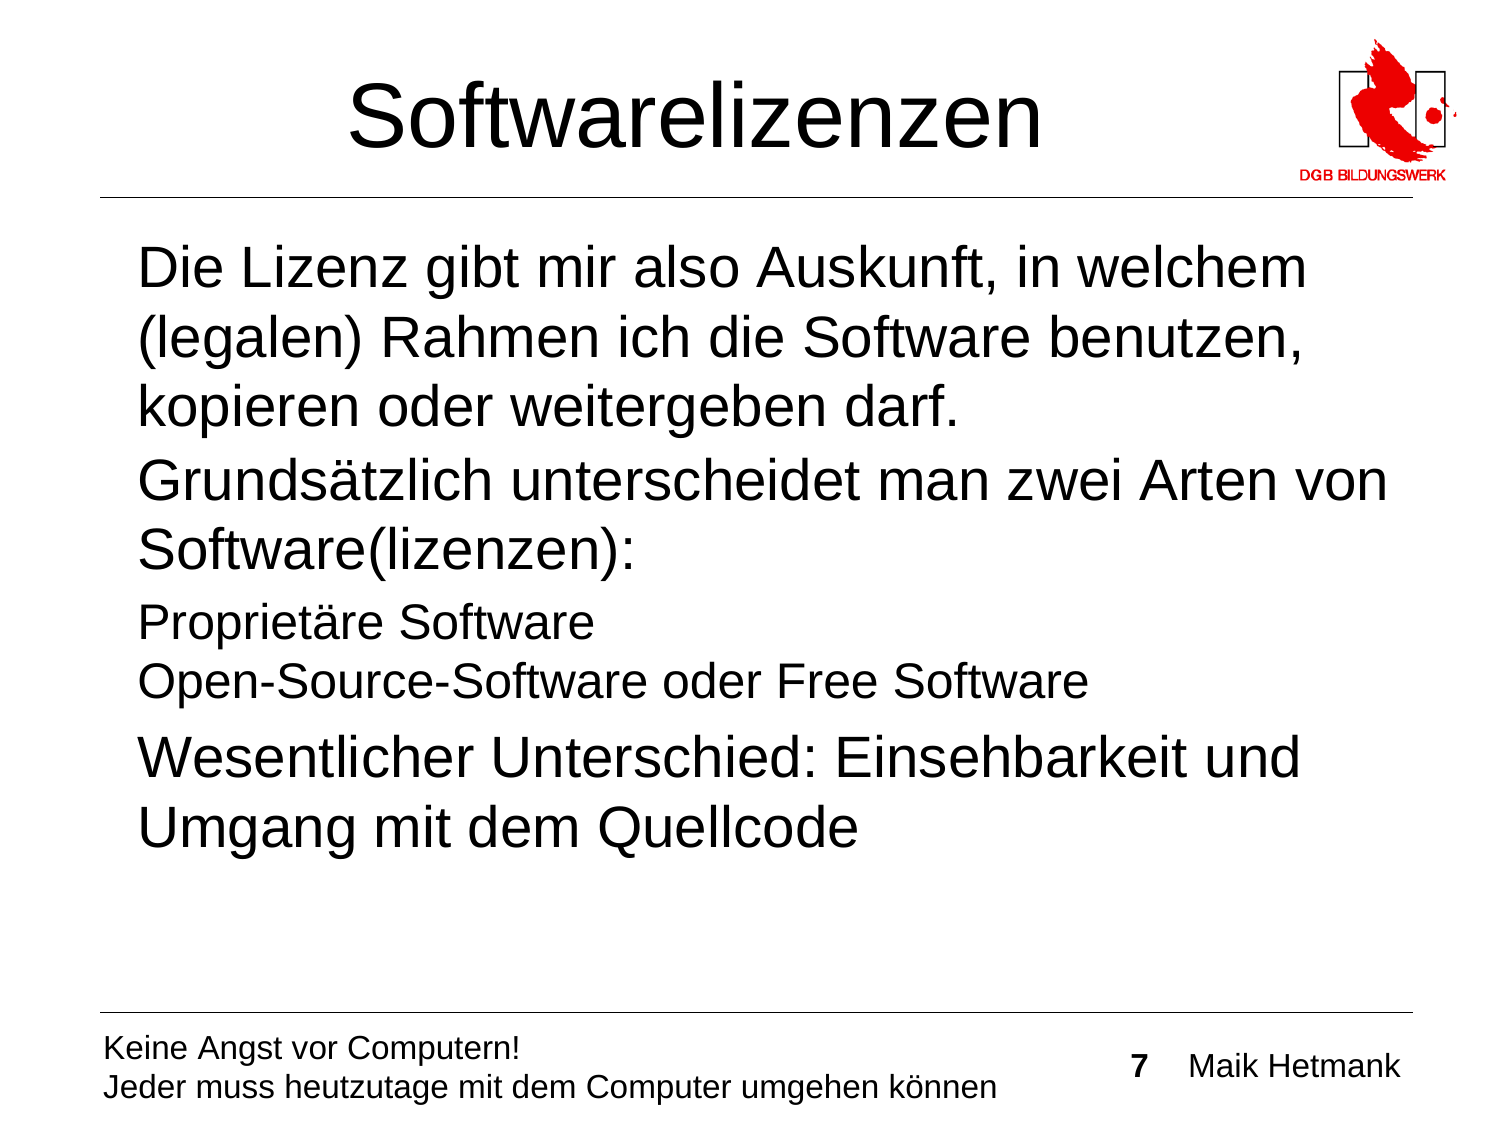

# Softwarelizenzen
Die Lizenz gibt mir also Auskunft, in welchem (legalen) Rahmen ich die Software benutzen, kopieren oder weitergeben darf.
Grundsätzlich unterscheidet man zwei Arten von Software(lizenzen):
Proprietäre Software
Open-Source-Software oder Free Software
Wesentlicher Unterschied: Einsehbarkeit und Umgang mit dem Quellcode